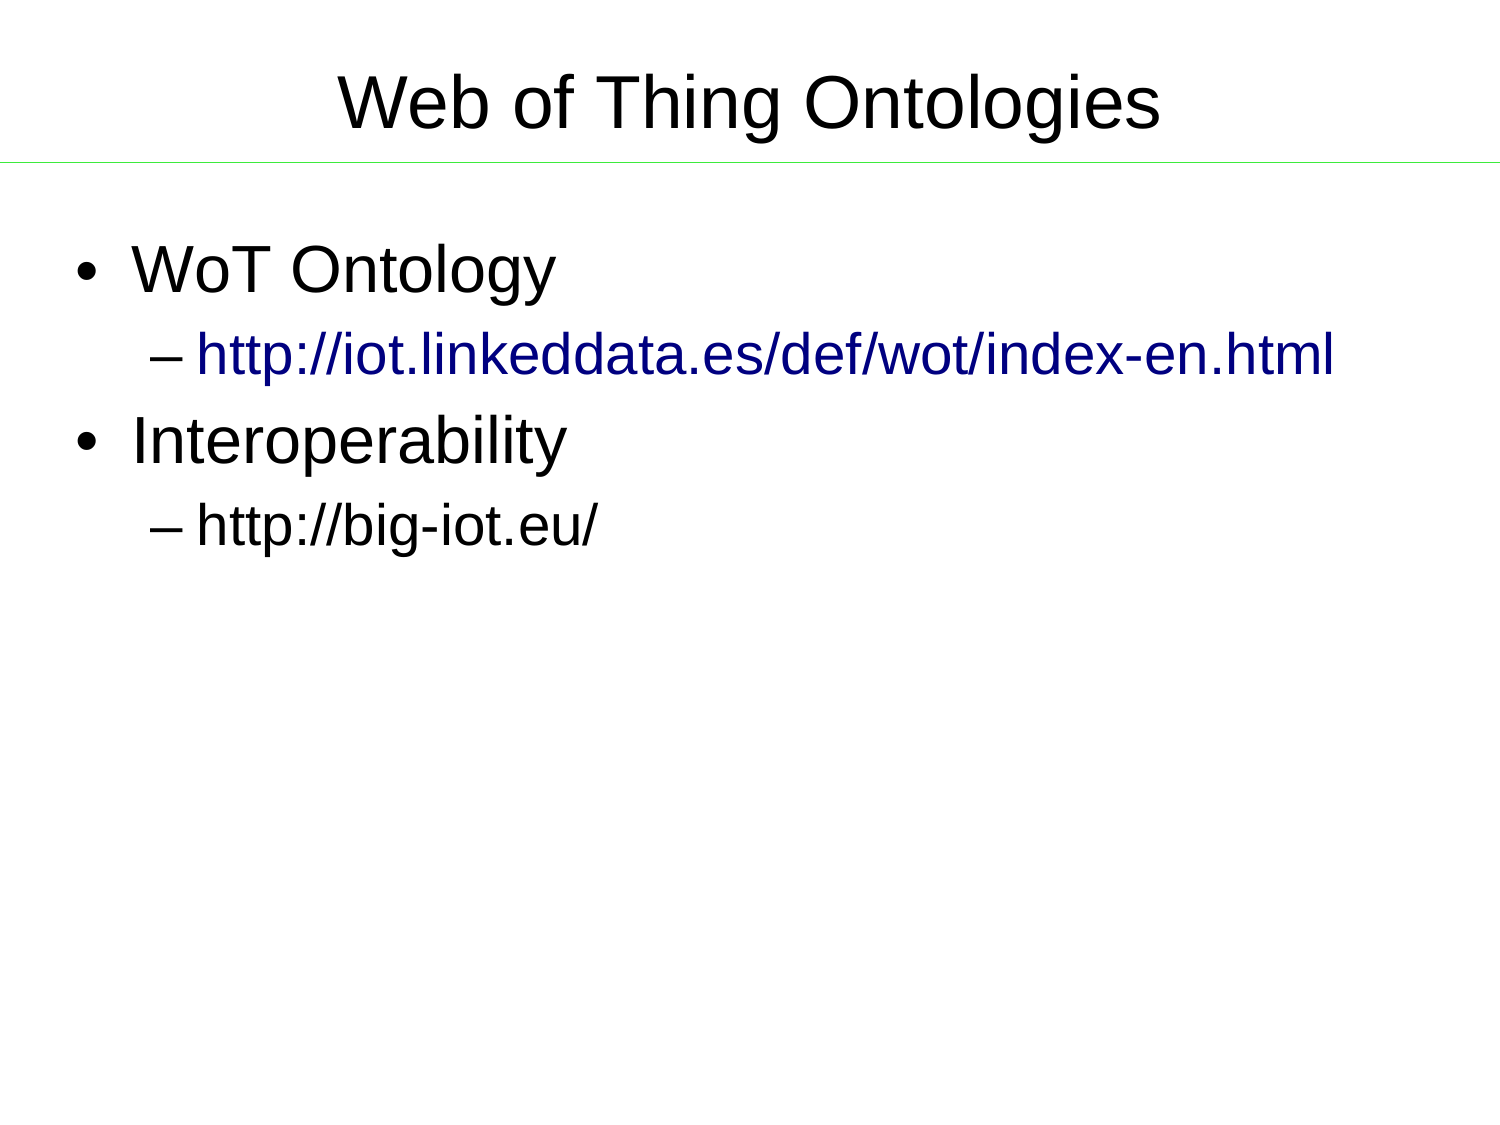

# Web of Thing Ontologies
WoT Ontology
http://iot.linkeddata.es/def/wot/index-en.html
Interoperability
http://big-iot.eu/